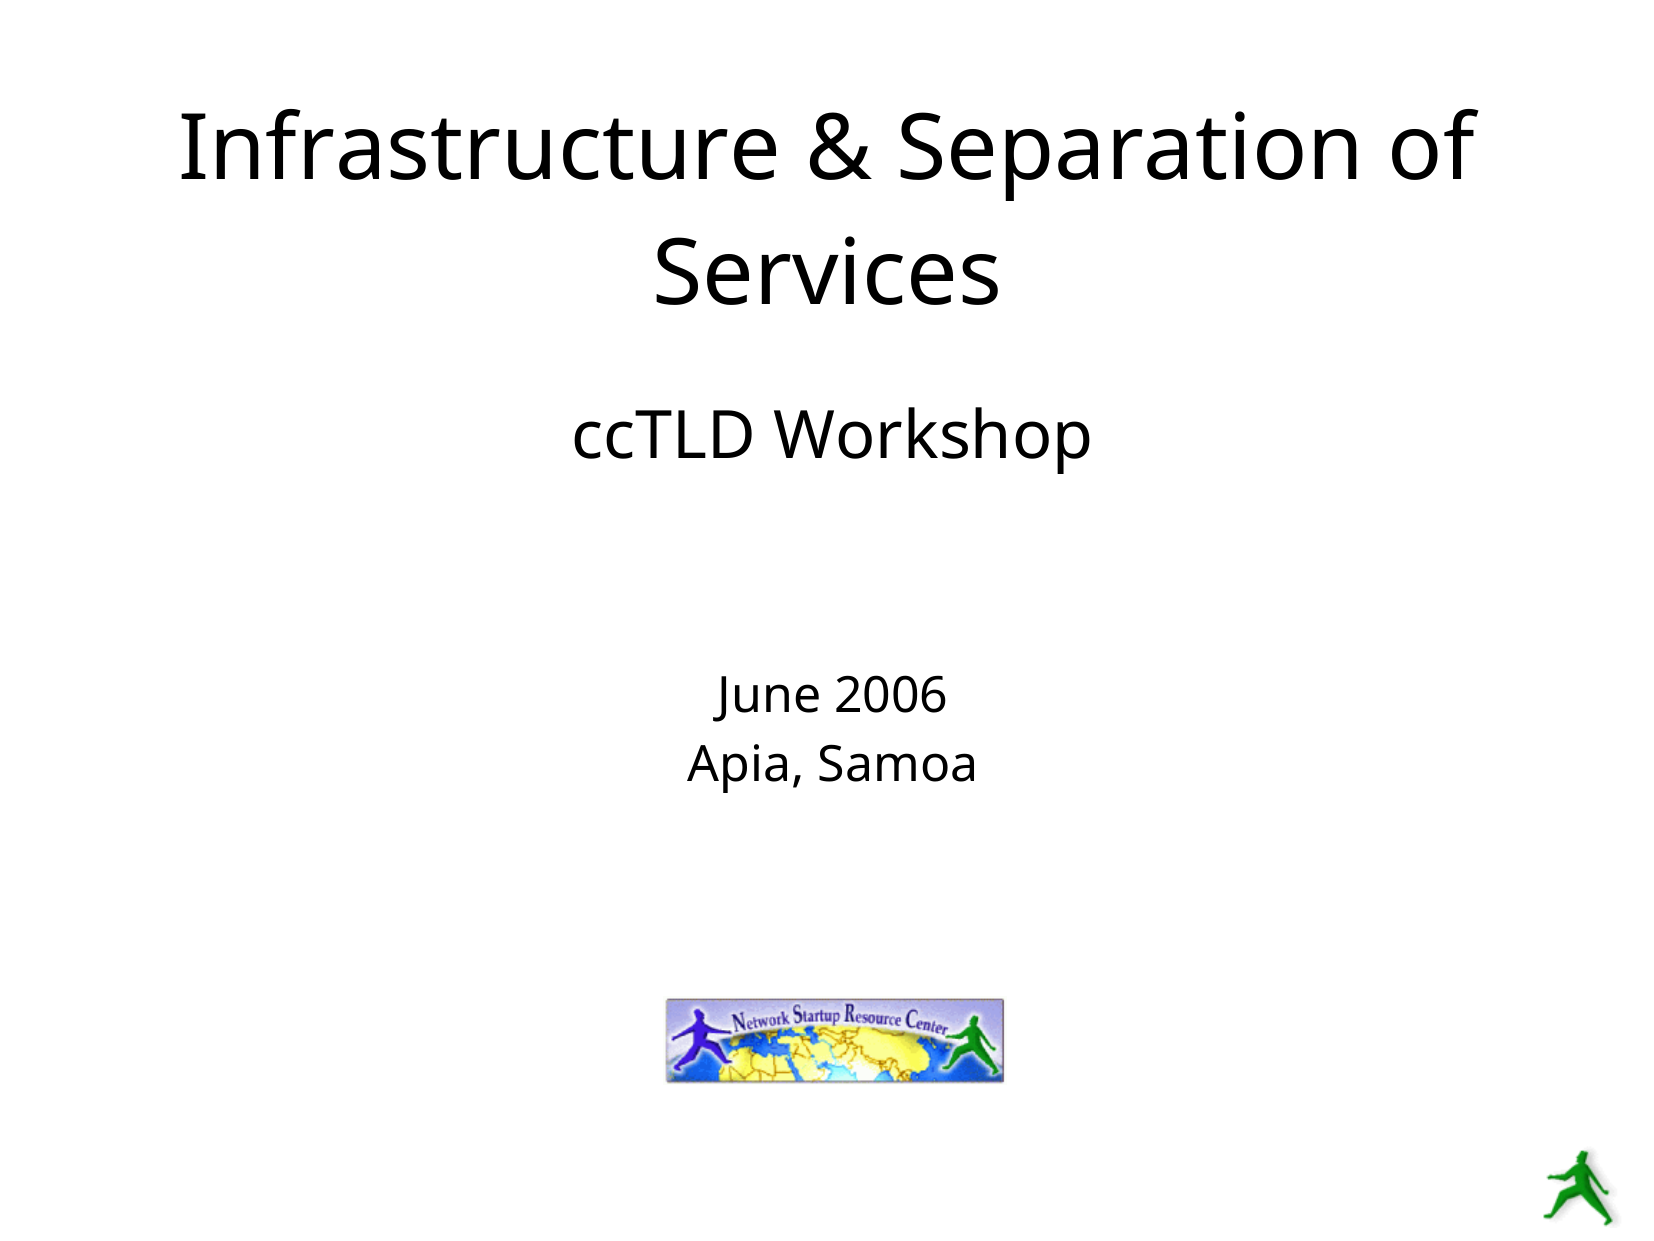

# Infrastructure & Separation of Services
ccTLD Workshop
June 2006
Apia, Samoa